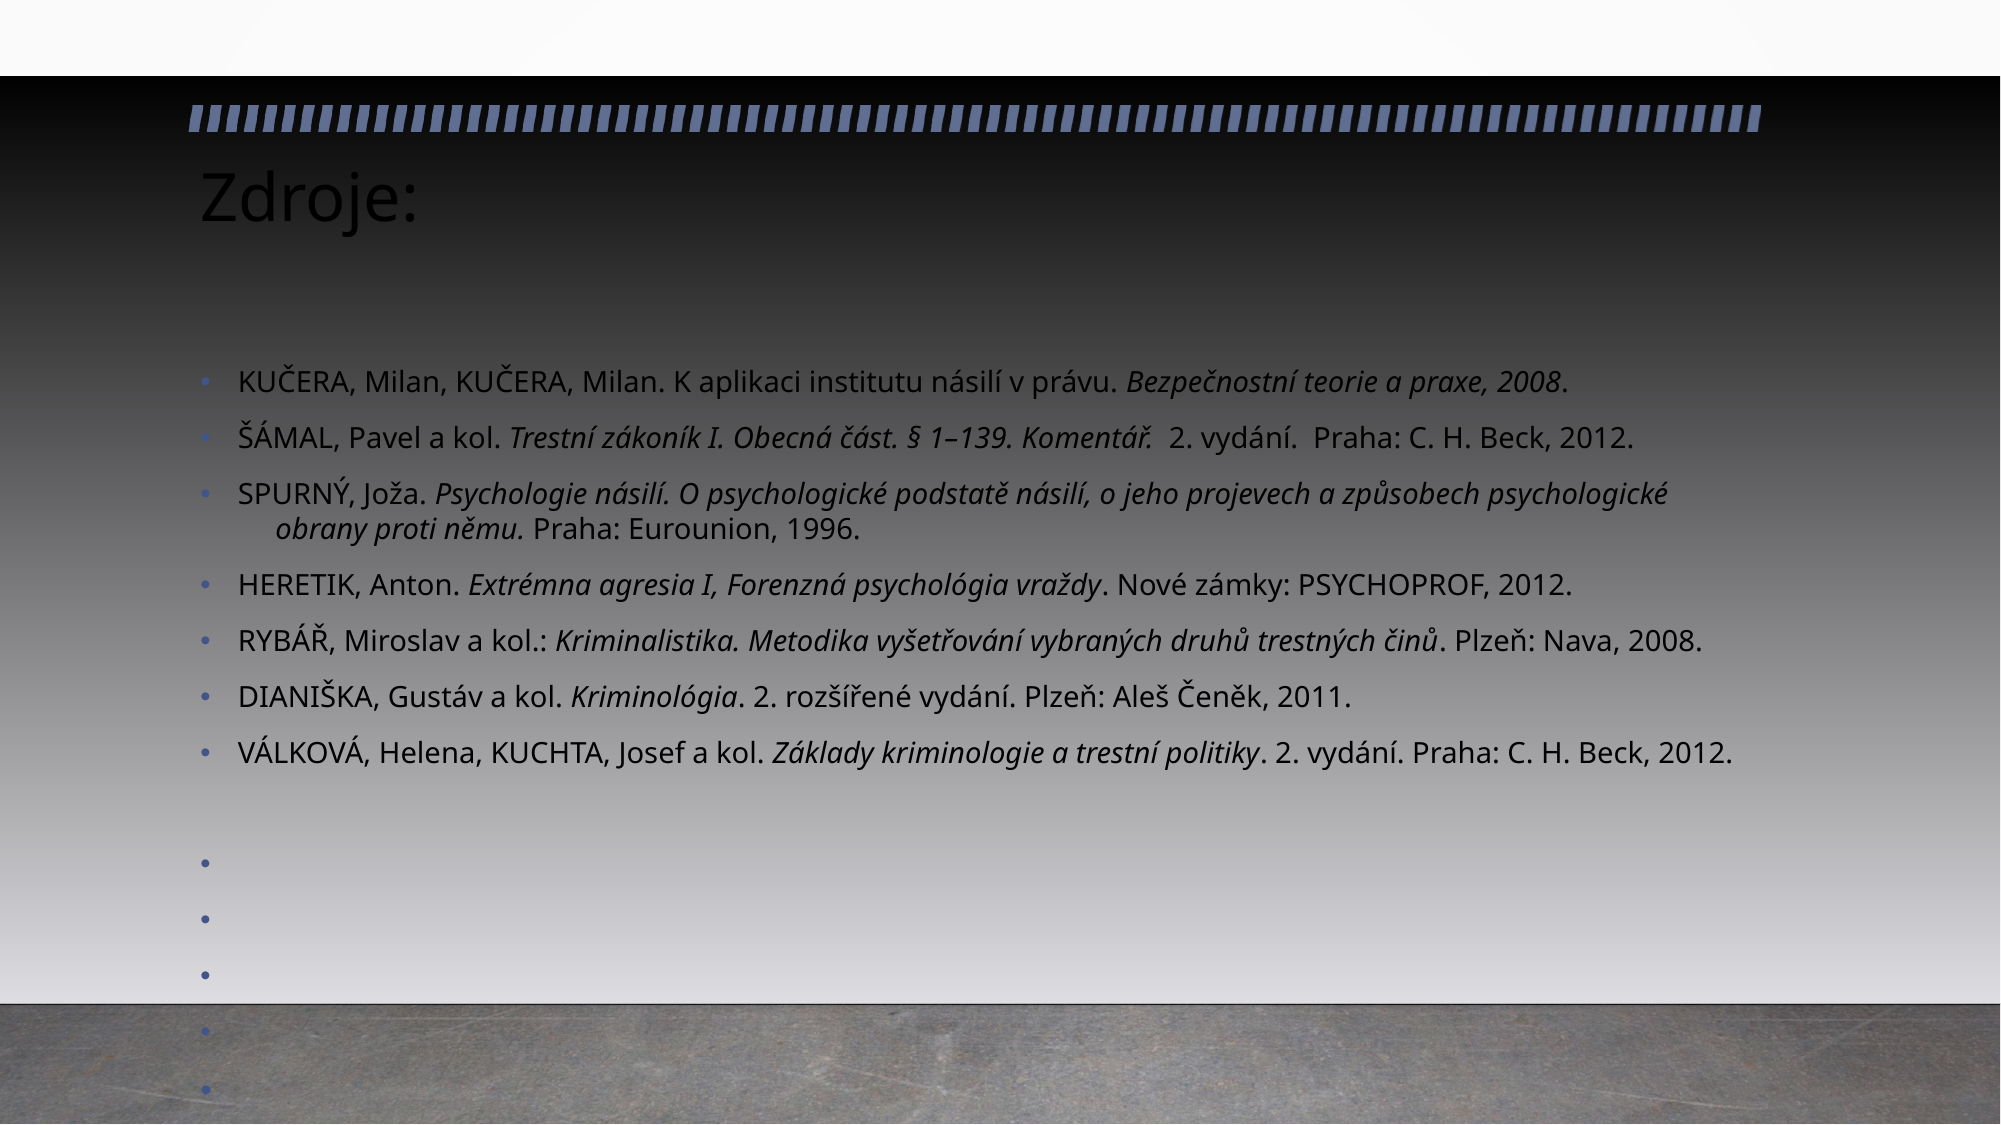

# Zdroje:
KUČERA, Milan, KUČERA, Milan. K aplikaci institutu násilí v právu. Bezpečnostní teorie a praxe, 2008.
ŠÁMAL, Pavel a kol. Trestní zákoník I. Obecná část. § 1–139. Komentář. 2. vydání. Praha: C. H. Beck, 2012.
SPURNÝ, Joža. Psychologie násilí. O psychologické podstatě násilí, o jeho projevech a způsobech psychologické obrany proti němu. Praha: Eurounion, 1996.
HERETIK, Anton. Extrémna agresia I, Forenzná psychológia vraždy. Nové zámky: PSYCHOPROF, 2012.
RYBÁŘ, Miroslav a kol.: Kriminalistika. Metodika vyšetřování vybraných druhů trestných činů. Plzeň: Nava, 2008.
DIANIŠKA, Gustáv a kol. Kriminológia. 2. rozšířené vydání. Plzeň: Aleš Čeněk, 2011.
VÁLKOVÁ, Helena, KUCHTA, Josef a kol. Základy kriminologie a trestní politiky. 2. vydání. Praha: C. H. Beck, 2012.